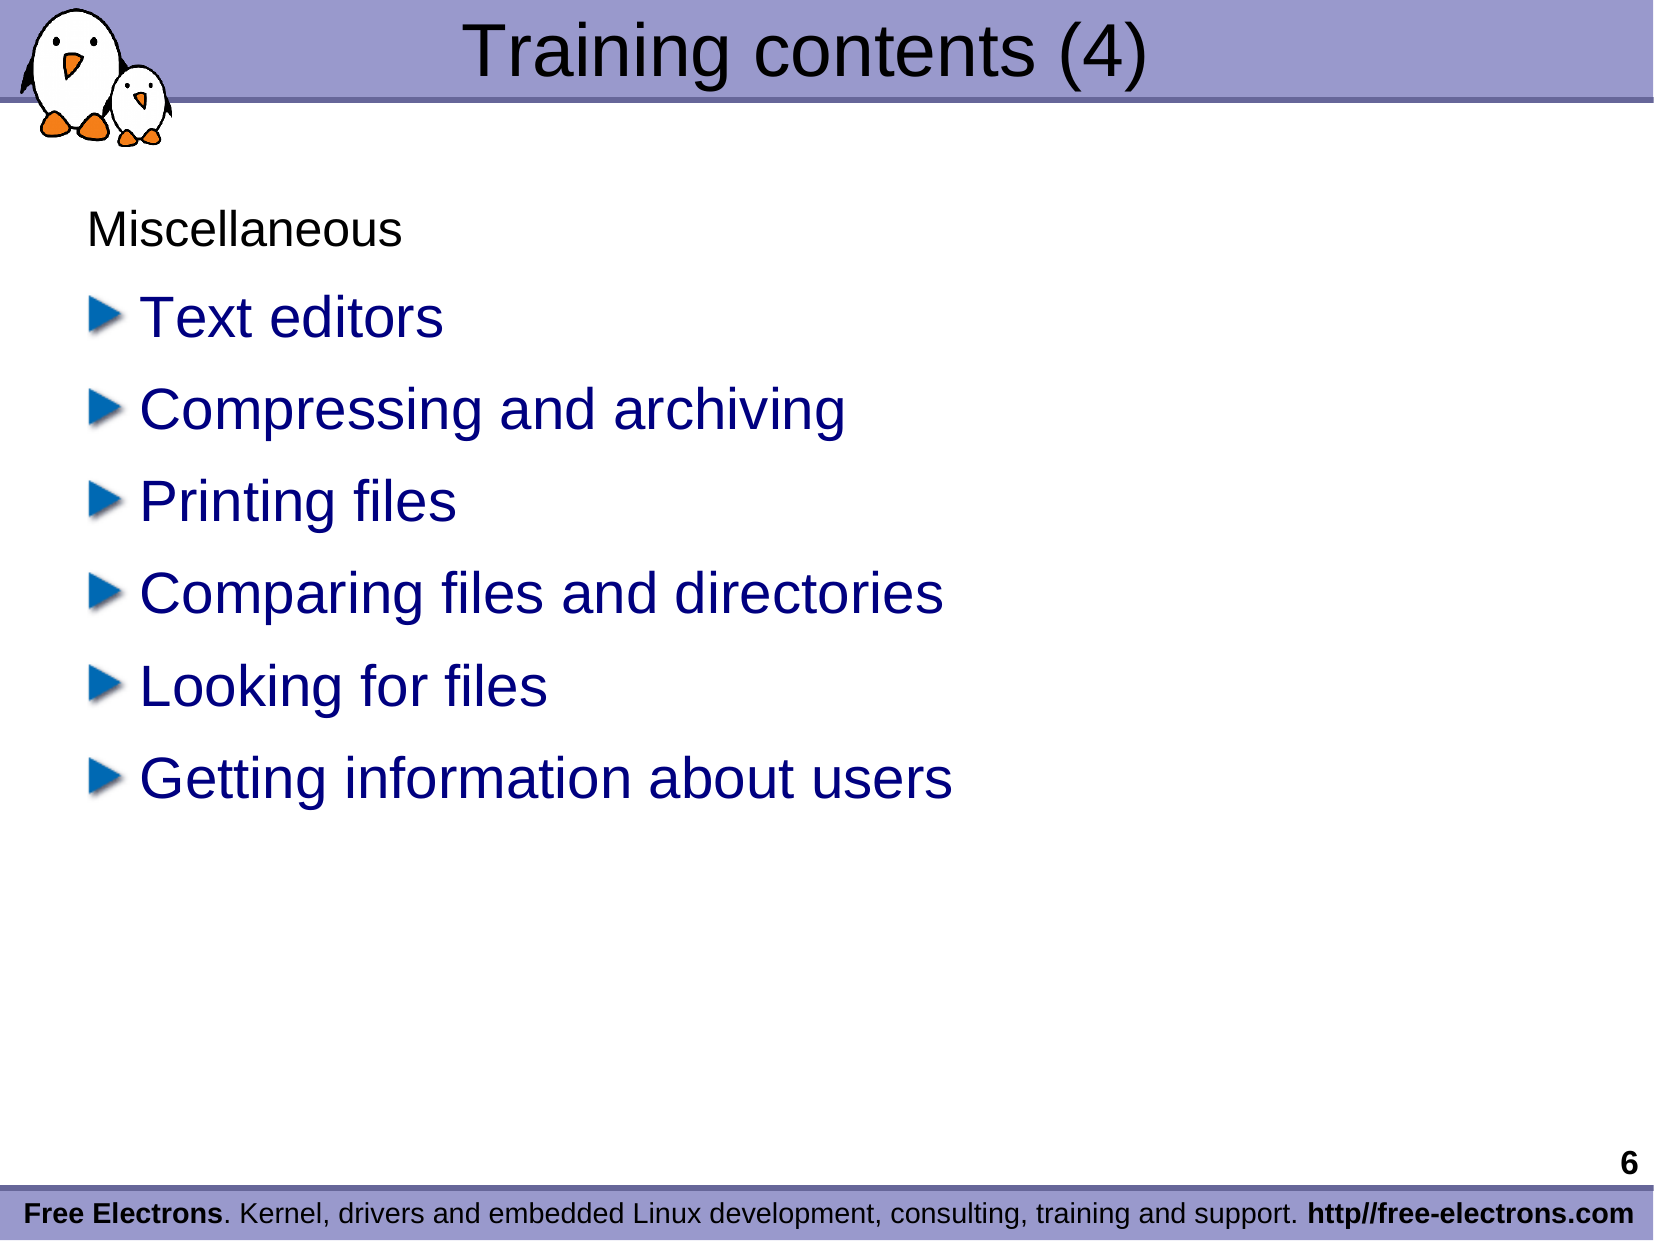

# Training contents (4)
Miscellaneous
Text editors
Compressing and archiving
Printing files
Comparing files and directories
Looking for files
Getting information about users